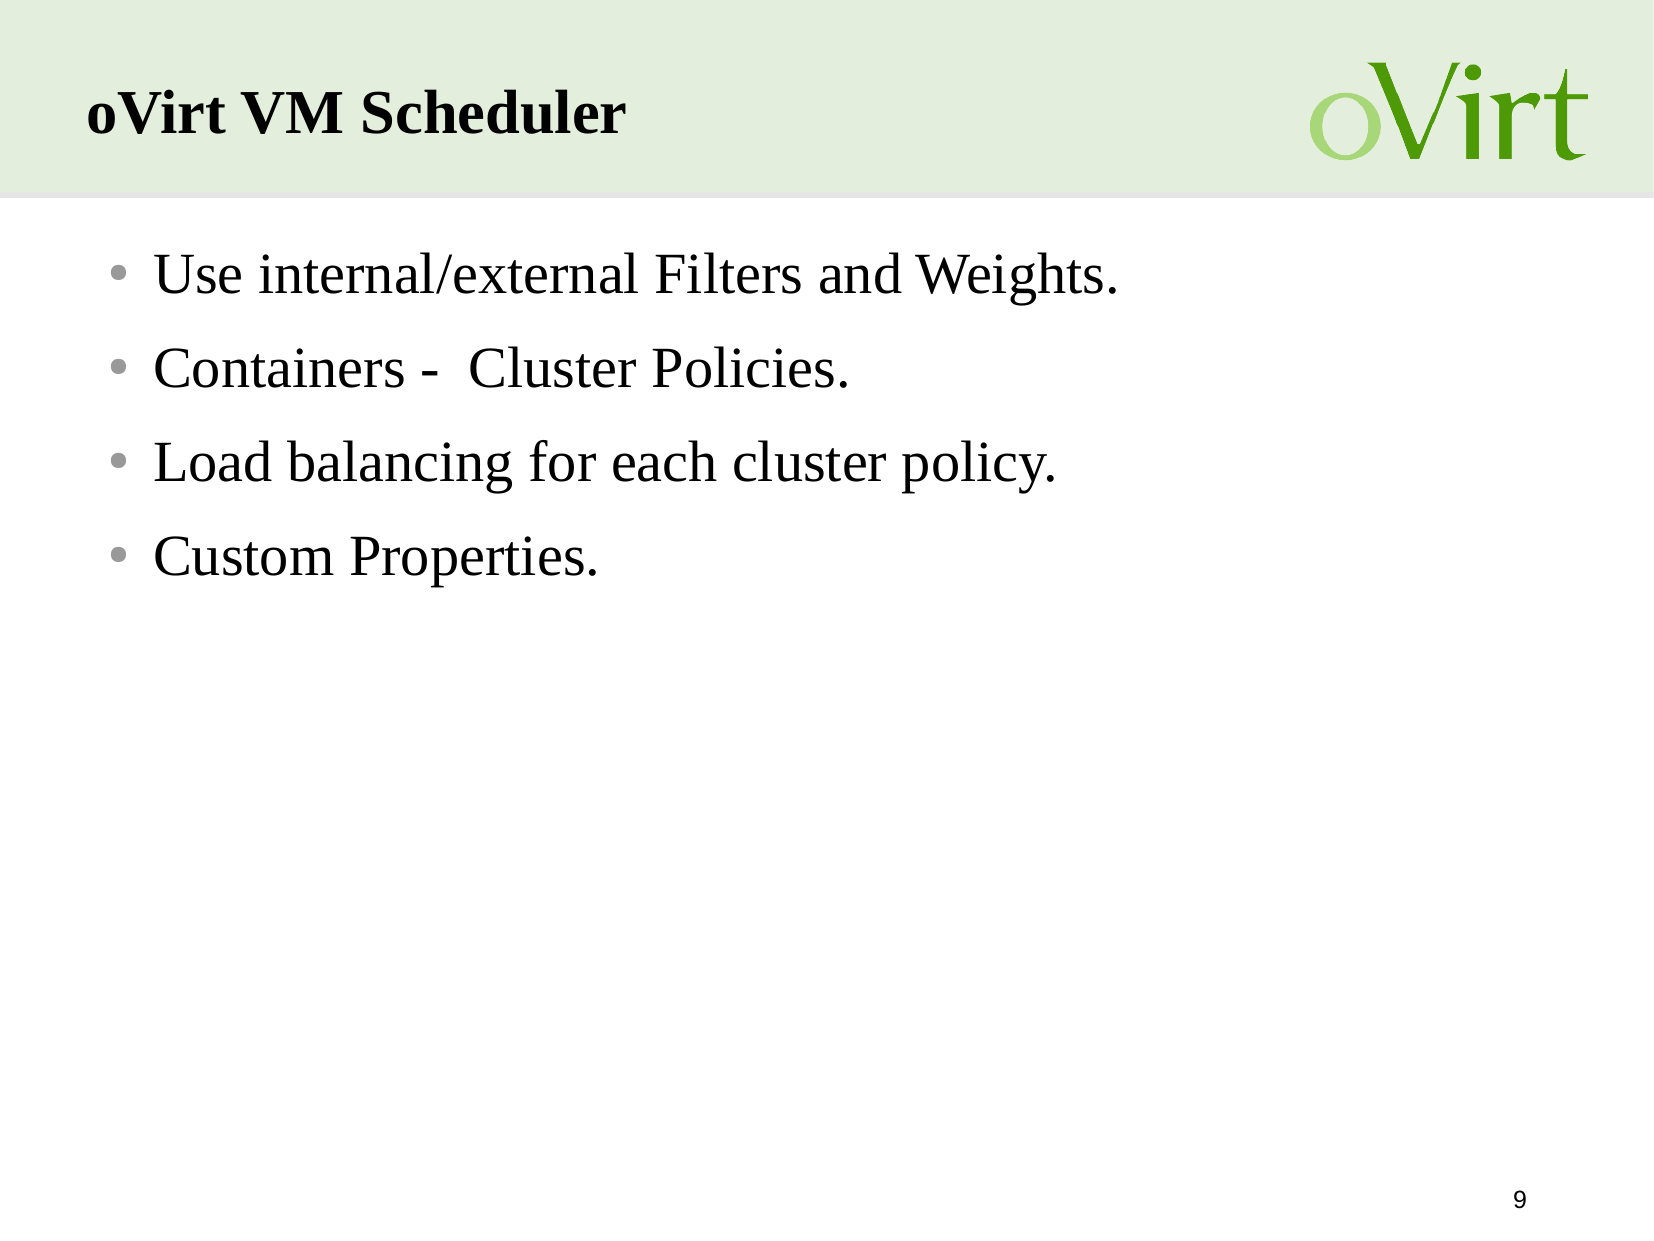

# oVirt VM Scheduler
Use internal/external Filters and Weights.
Containers - Cluster Policies.
Load balancing for each cluster policy.
Custom Properties.